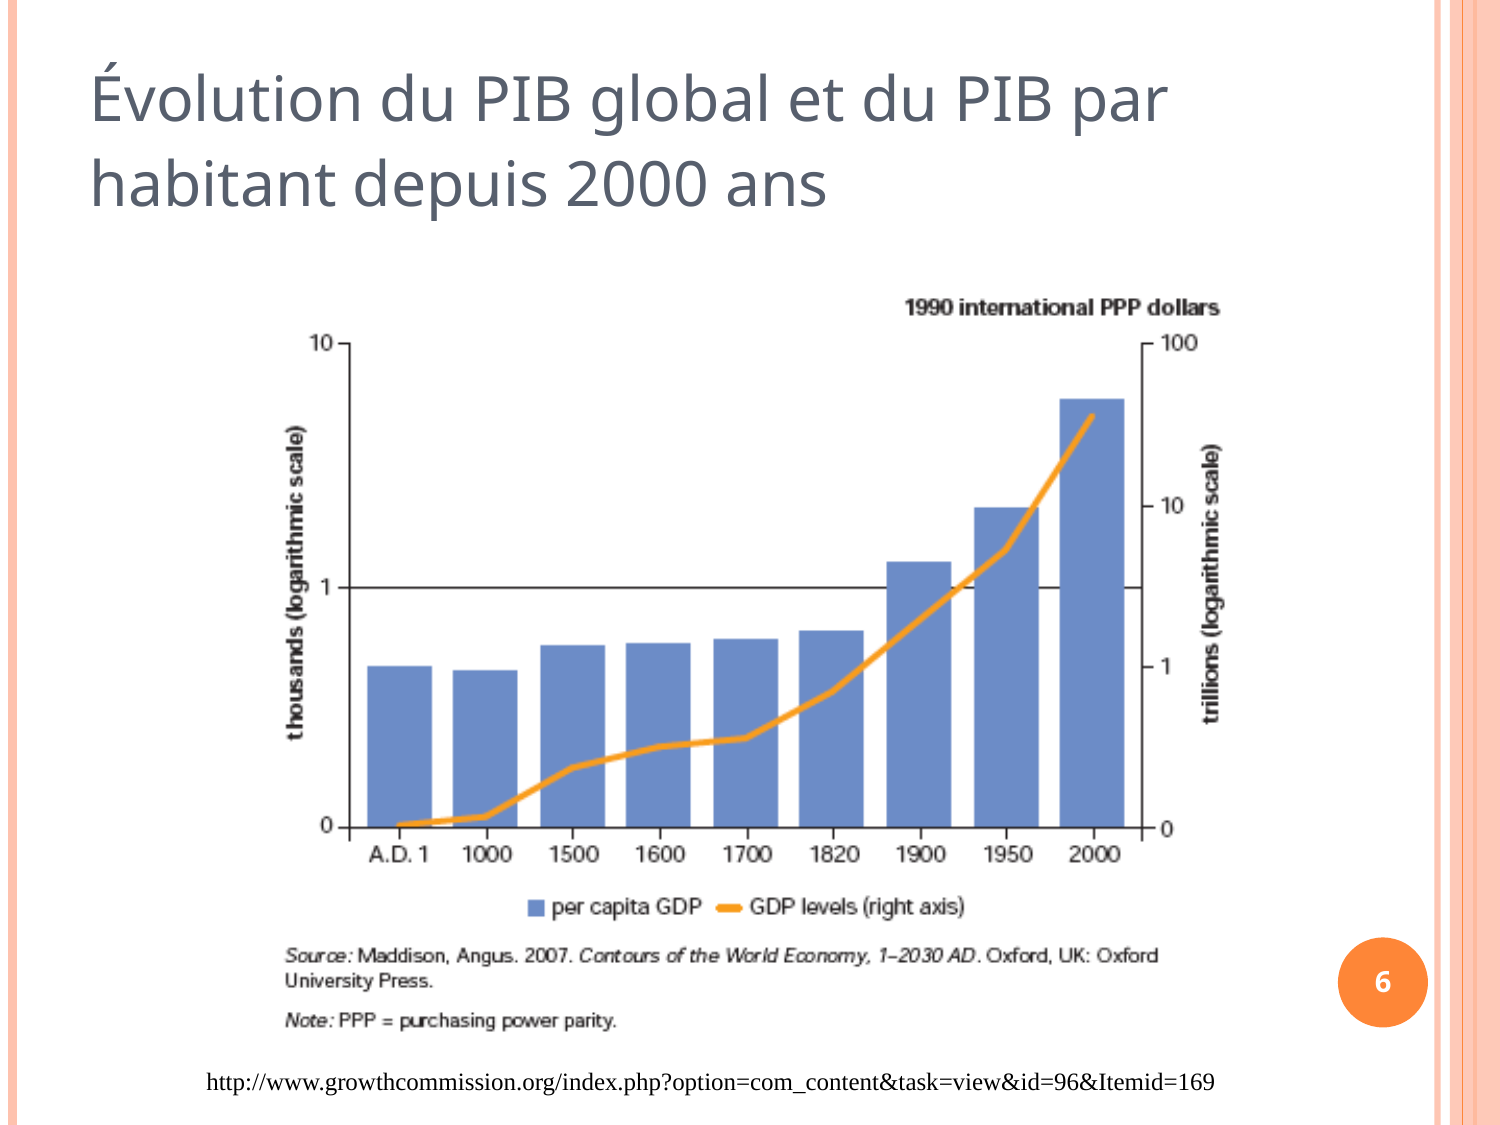

# Évolution du PIB global et du PIB par habitant depuis 2000 ans
http://www.growthcommission.org/index.php?option=com_content&task=view&id=96&Itemid=169